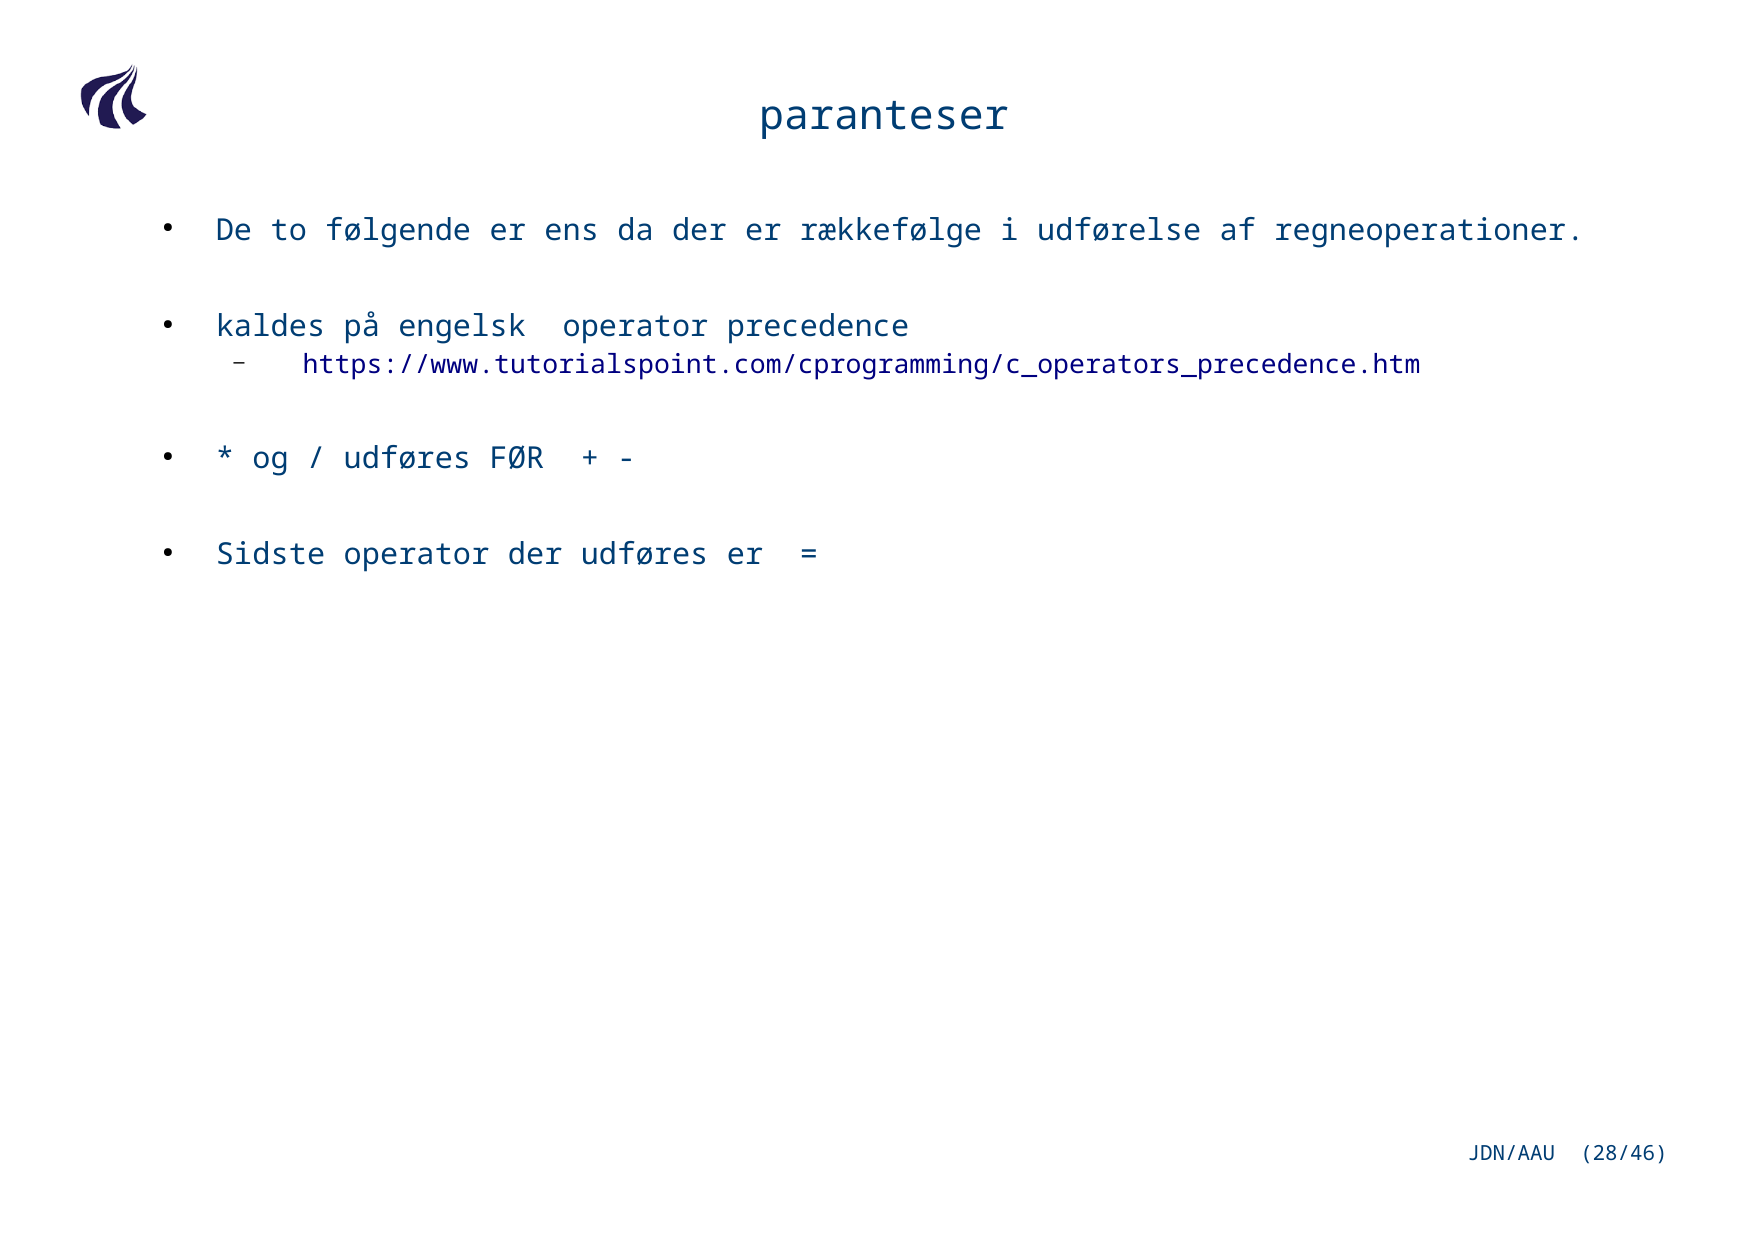

# paranteser
De to følgende er ens da der er rækkefølge i udførelse af regneoperationer.
kaldes på engelsk operator precedence
 https://www.tutorialspoint.com/cprogramming/c_operators_precedence.htm
* og / udføres FØR + -
Sidste operator der udføres er =